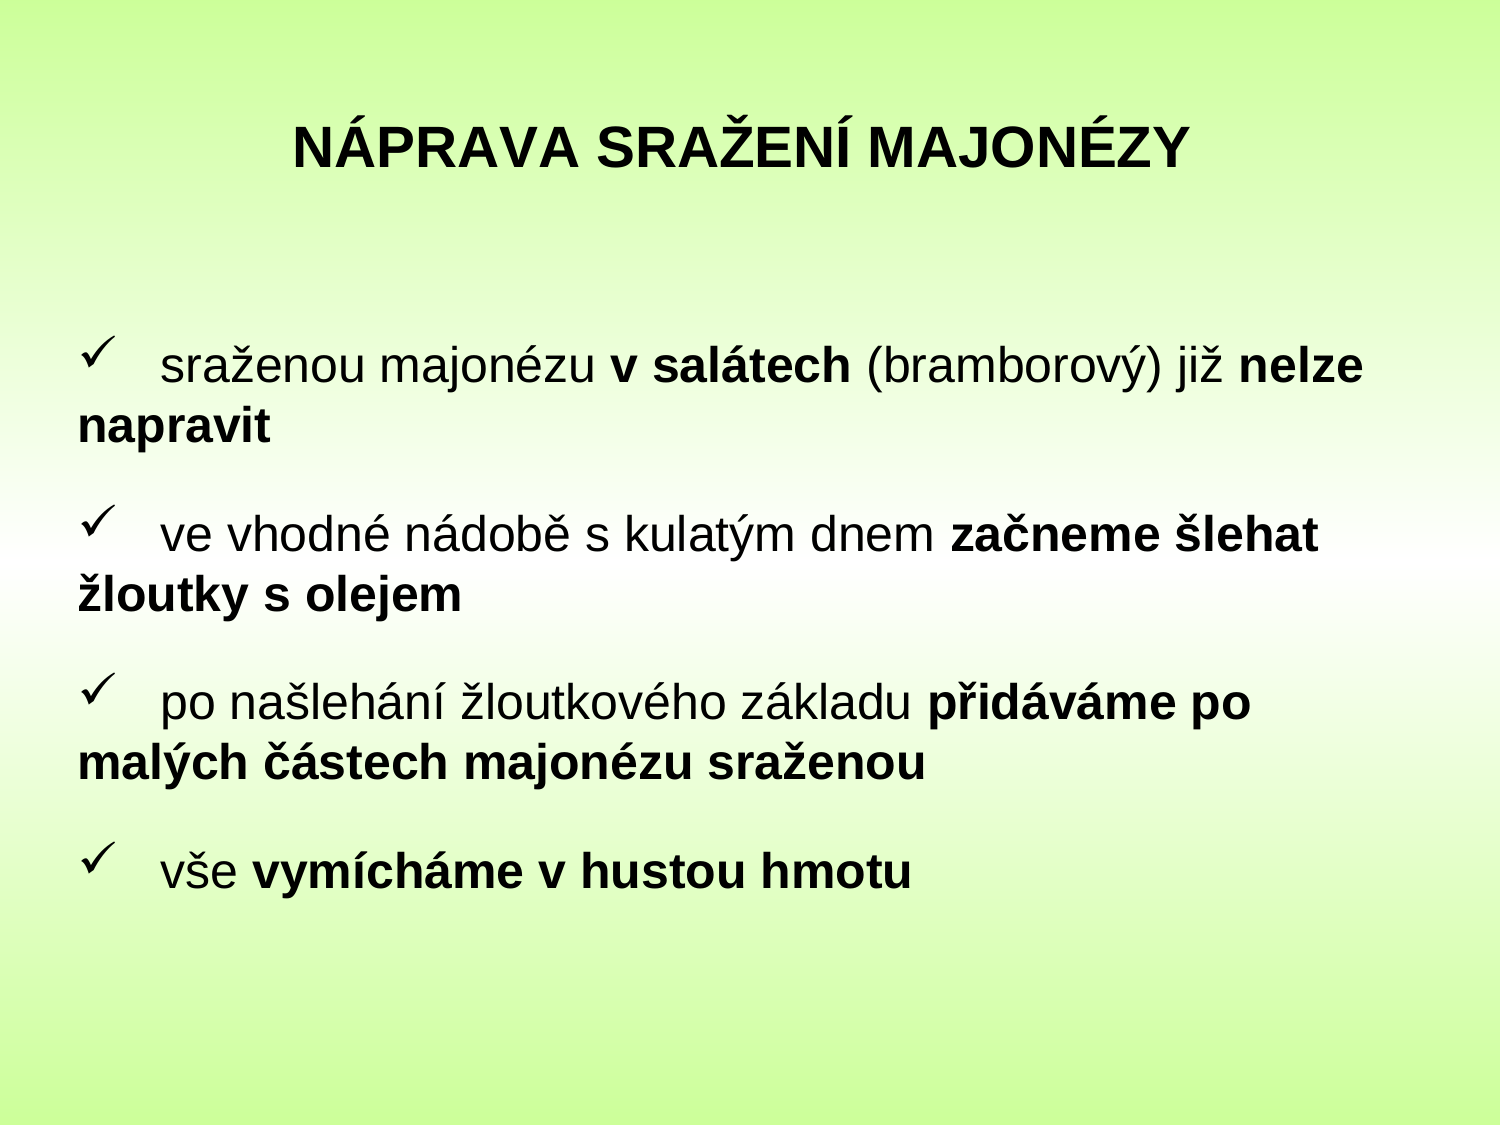

# NÁPRAVA SRAŽENÍ MAJONÉZY
 sraženou majonézu v salátech (bramborový) již nelze napravit
 ve vhodné nádobě s kulatým dnem začneme šlehat žloutky s olejem
 po našlehání žloutkového základu přidáváme po malých částech majonézu sraženou
 vše vymícháme v hustou hmotu